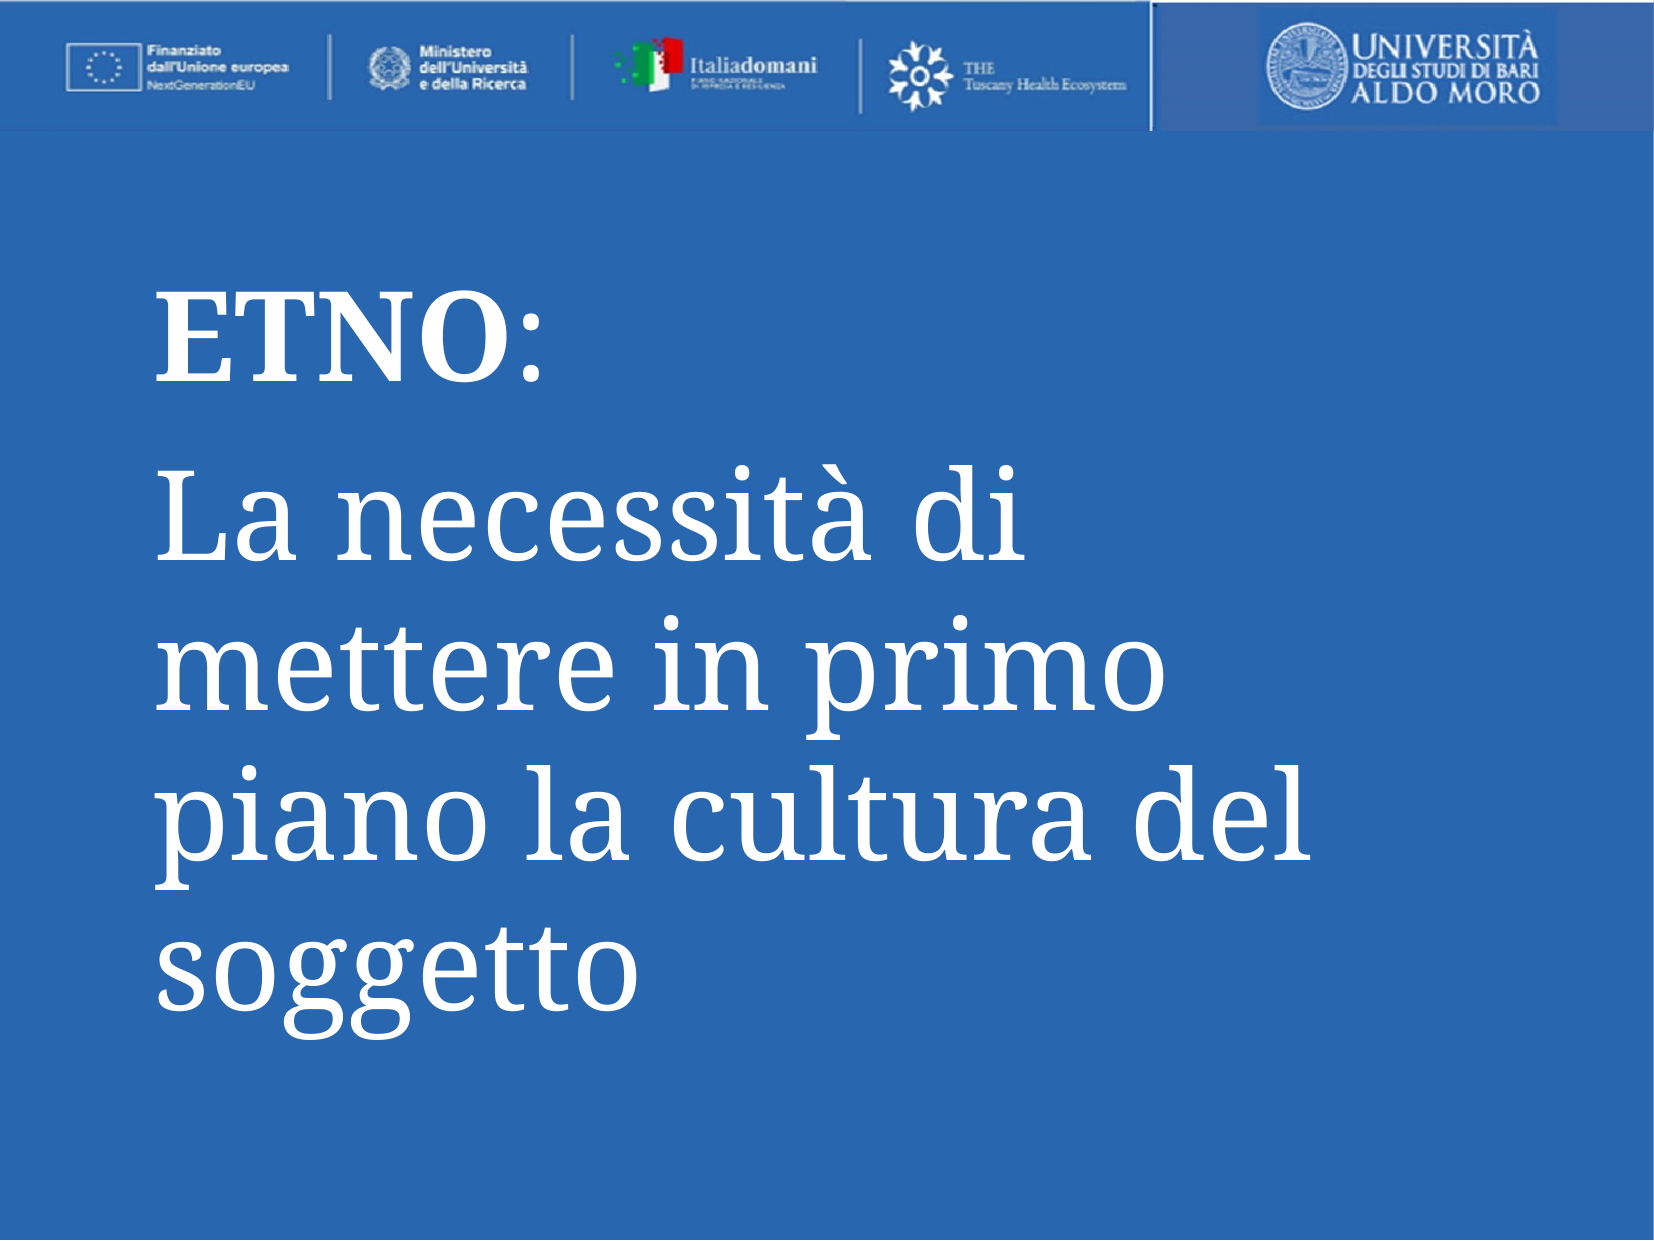

# ETNO:
La necessità di mettere in primo piano la cultura del soggetto
							 info@etnopsi.it